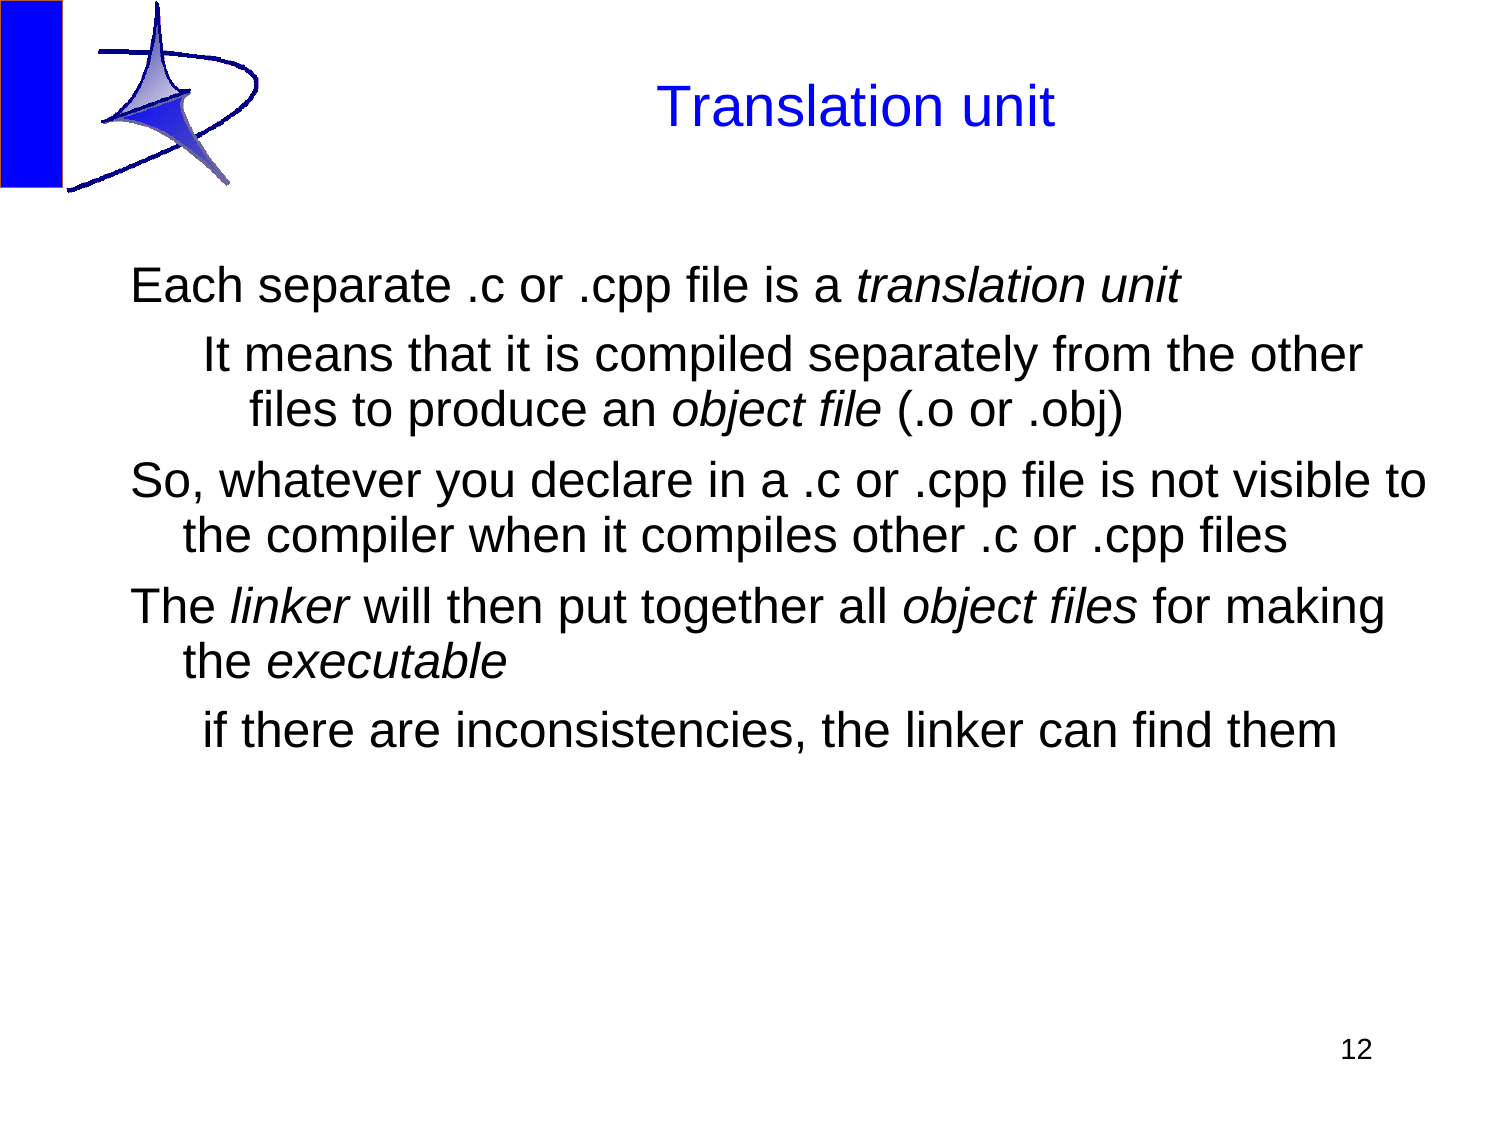

# Translation unit
Each separate .c or .cpp file is a translation unit
It means that it is compiled separately from the other files to produce an object file (.o or .obj)
So, whatever you declare in a .c or .cpp file is not visible to the compiler when it compiles other .c or .cpp files
The linker will then put together all object files for making the executable
if there are inconsistencies, the linker can find them
12